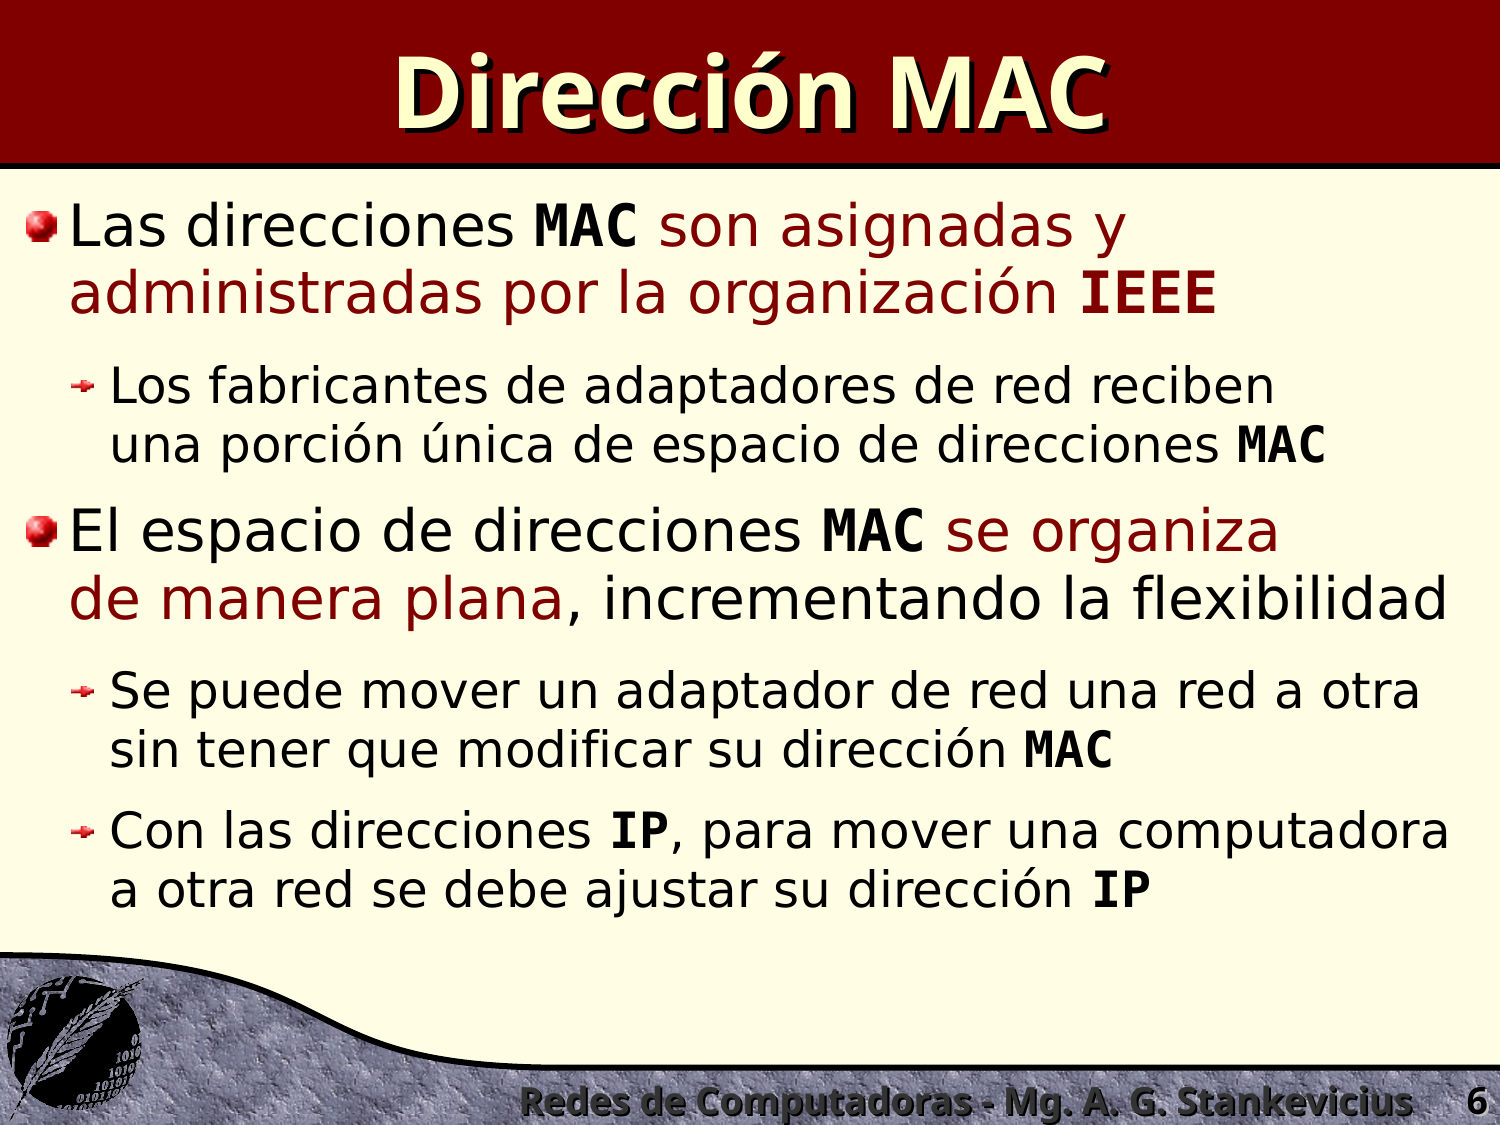

# Dirección MAC
Las direcciones MAC son asignadas y administradas por la organización IEEE
Los fabricantes de adaptadores de red reciben
una porción única de espacio de direcciones MAC
El espacio de direcciones MAC se organiza
de manera plana, incrementando la flexibilidad
Se puede mover un adaptador de red una red a otra sin tener que modificar su dirección MAC
Con las direcciones IP, para mover una computadora
a otra red se debe ajustar su dirección IP
6